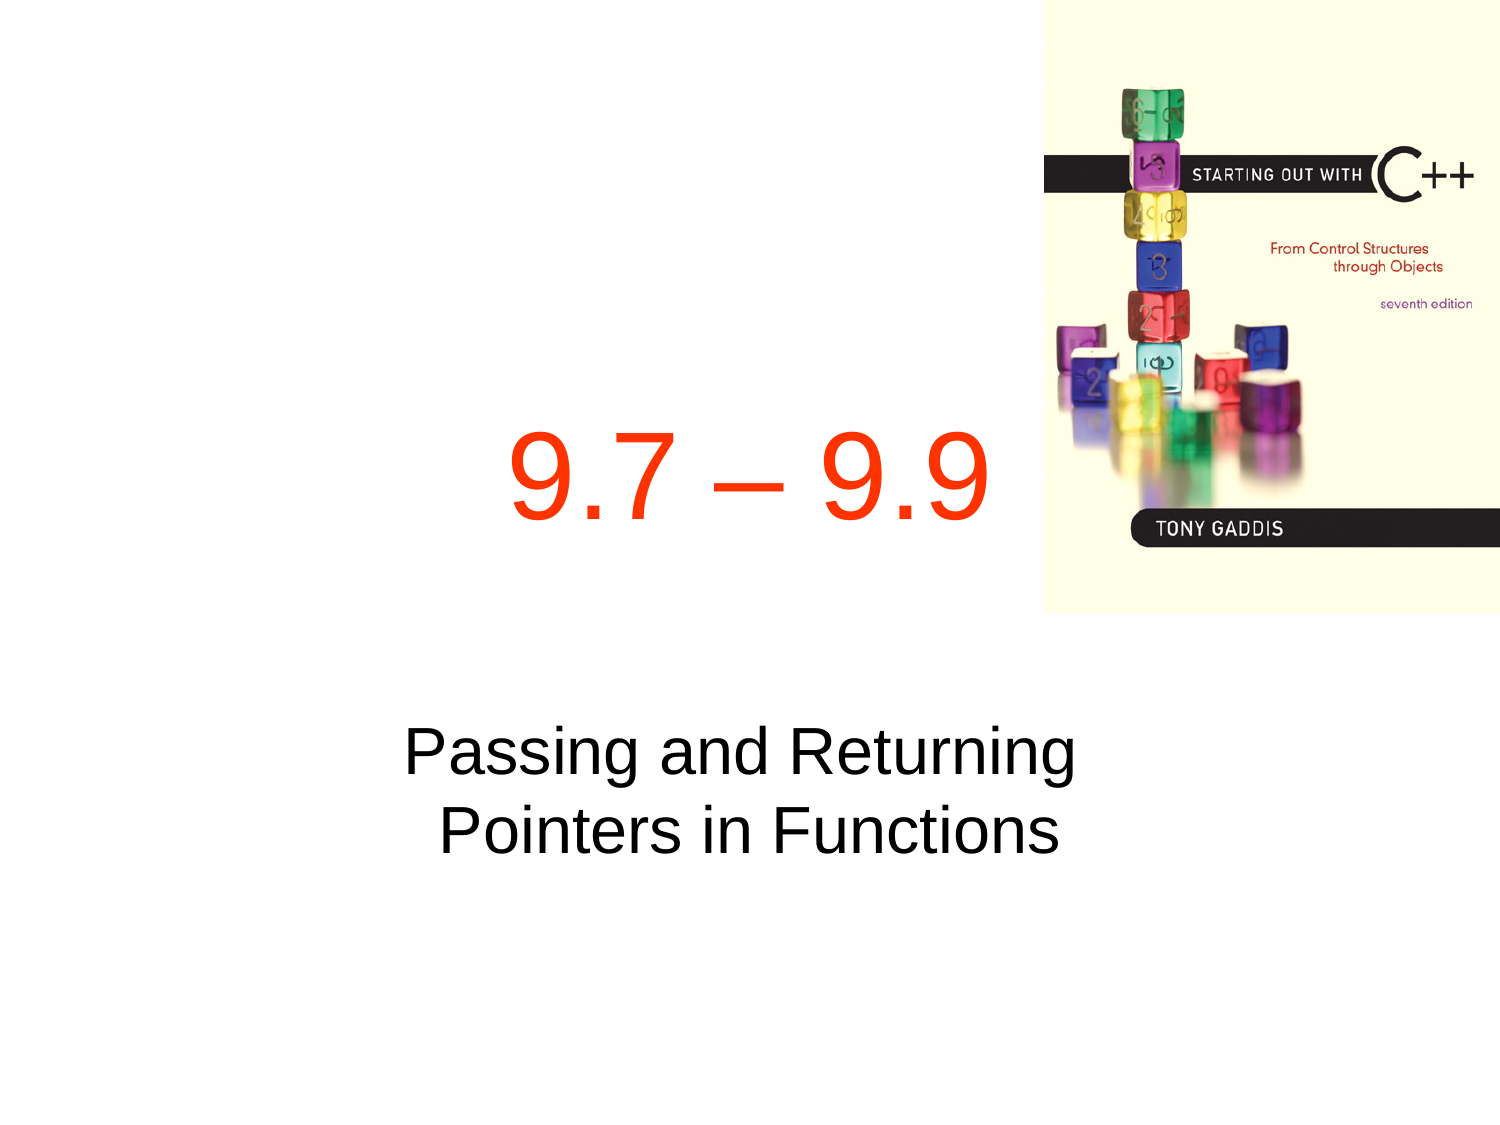

# 9.7 – 9.9
Passing and Returning
Pointers in Functions